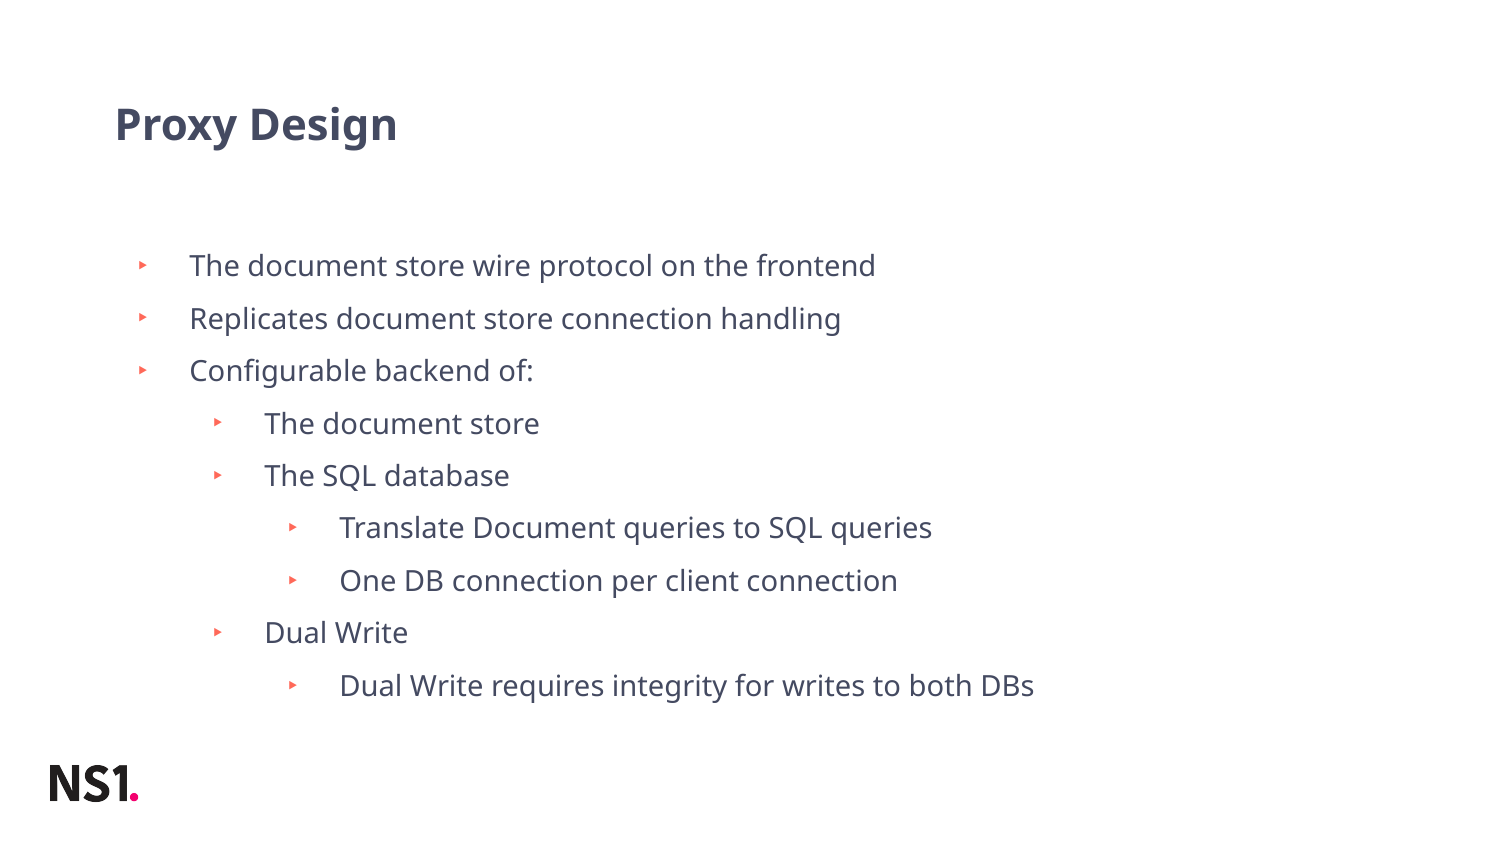

# Proxy Design
The document store wire protocol on the frontend
Replicates document store connection handling
Configurable backend of:
The document store
The SQL database
Translate Document queries to SQL queries
One DB connection per client connection
Dual Write
Dual Write requires integrity for writes to both DBs